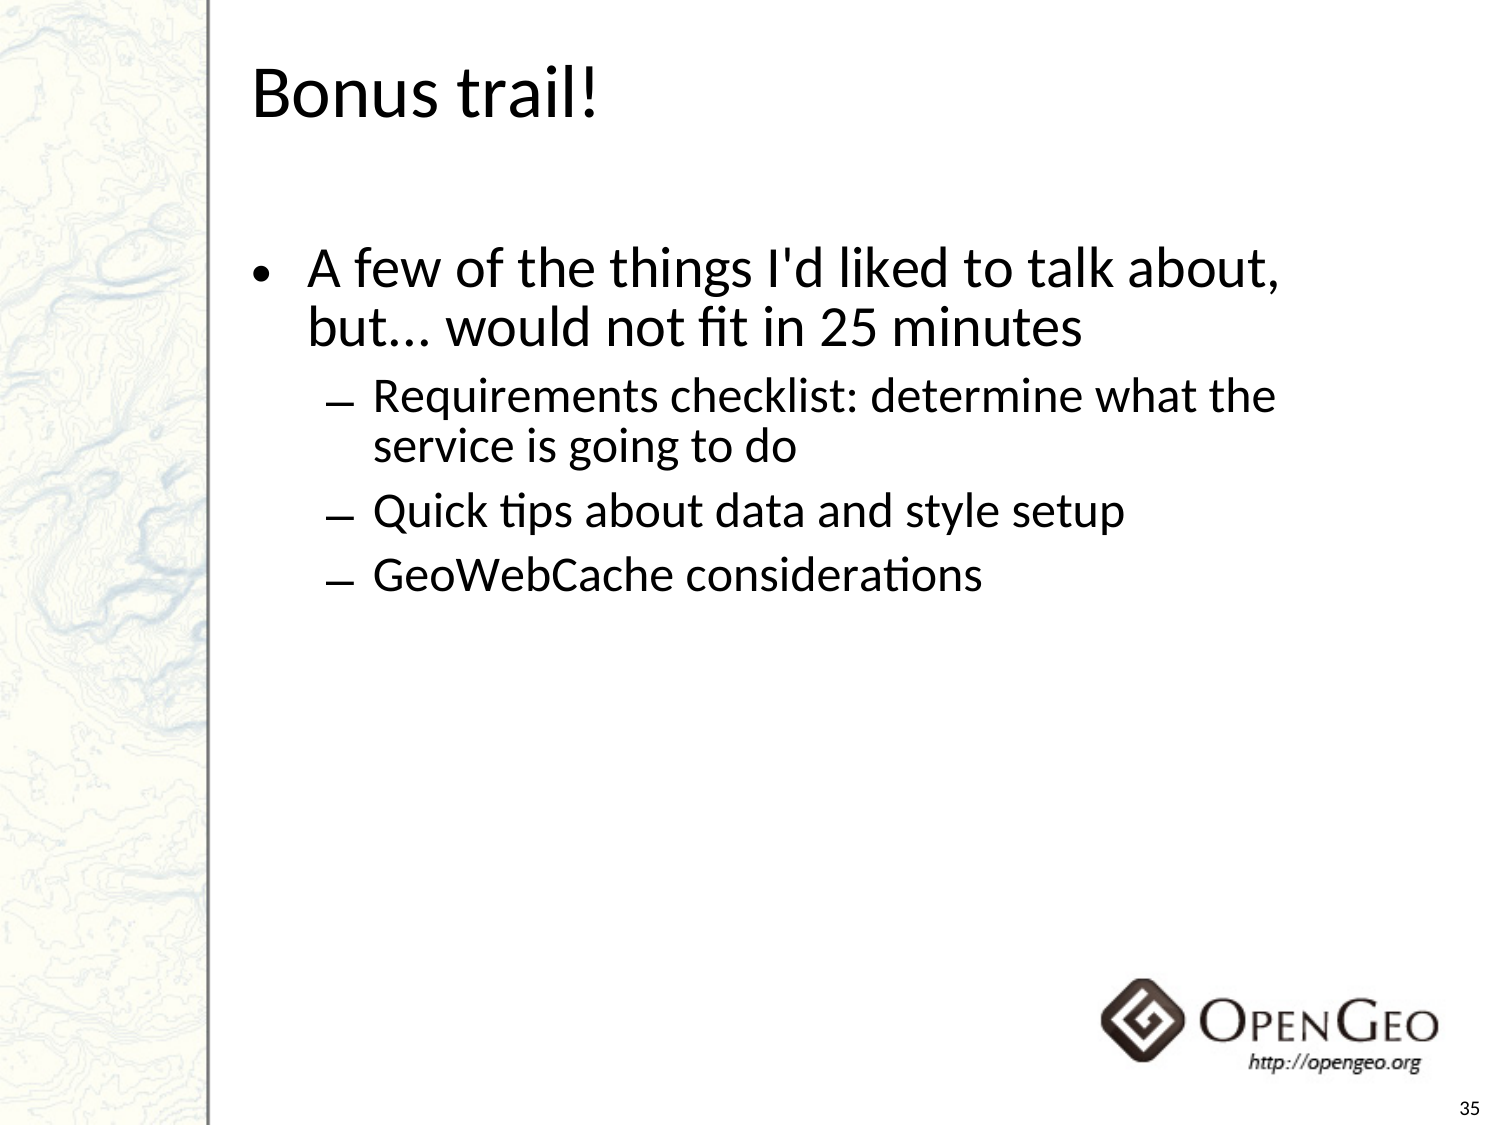

Bonus trail!
# A few of the things I'd liked to talk about, but... would not fit in 25 minutes
Requirements checklist: determine what the service is going to do
Quick tips about data and style setup
GeoWebCache considerations